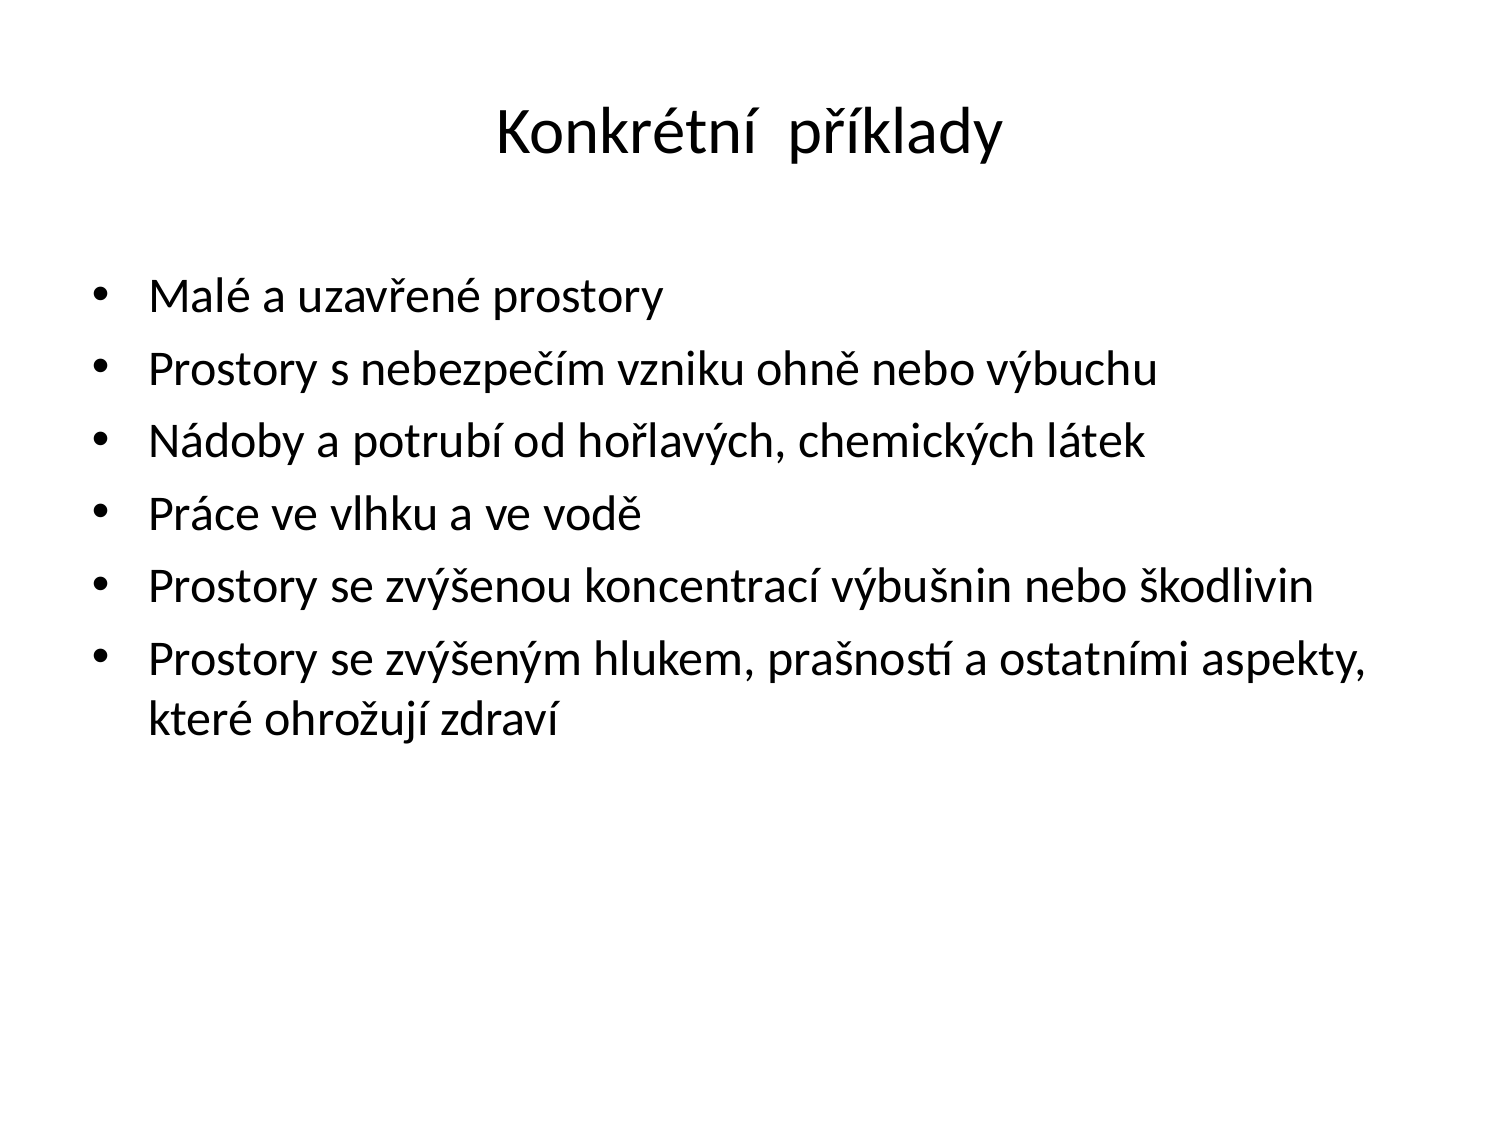

# Konkrétní příklady
Malé a uzavřené prostory
Prostory s nebezpečím vzniku ohně nebo výbuchu
Nádoby a potrubí od hořlavých, chemických látek
Práce ve vlhku a ve vodě
Prostory se zvýšenou koncentrací výbušnin nebo škodlivin
Prostory se zvýšeným hlukem, prašností a ostatními aspekty, které ohrožují zdraví